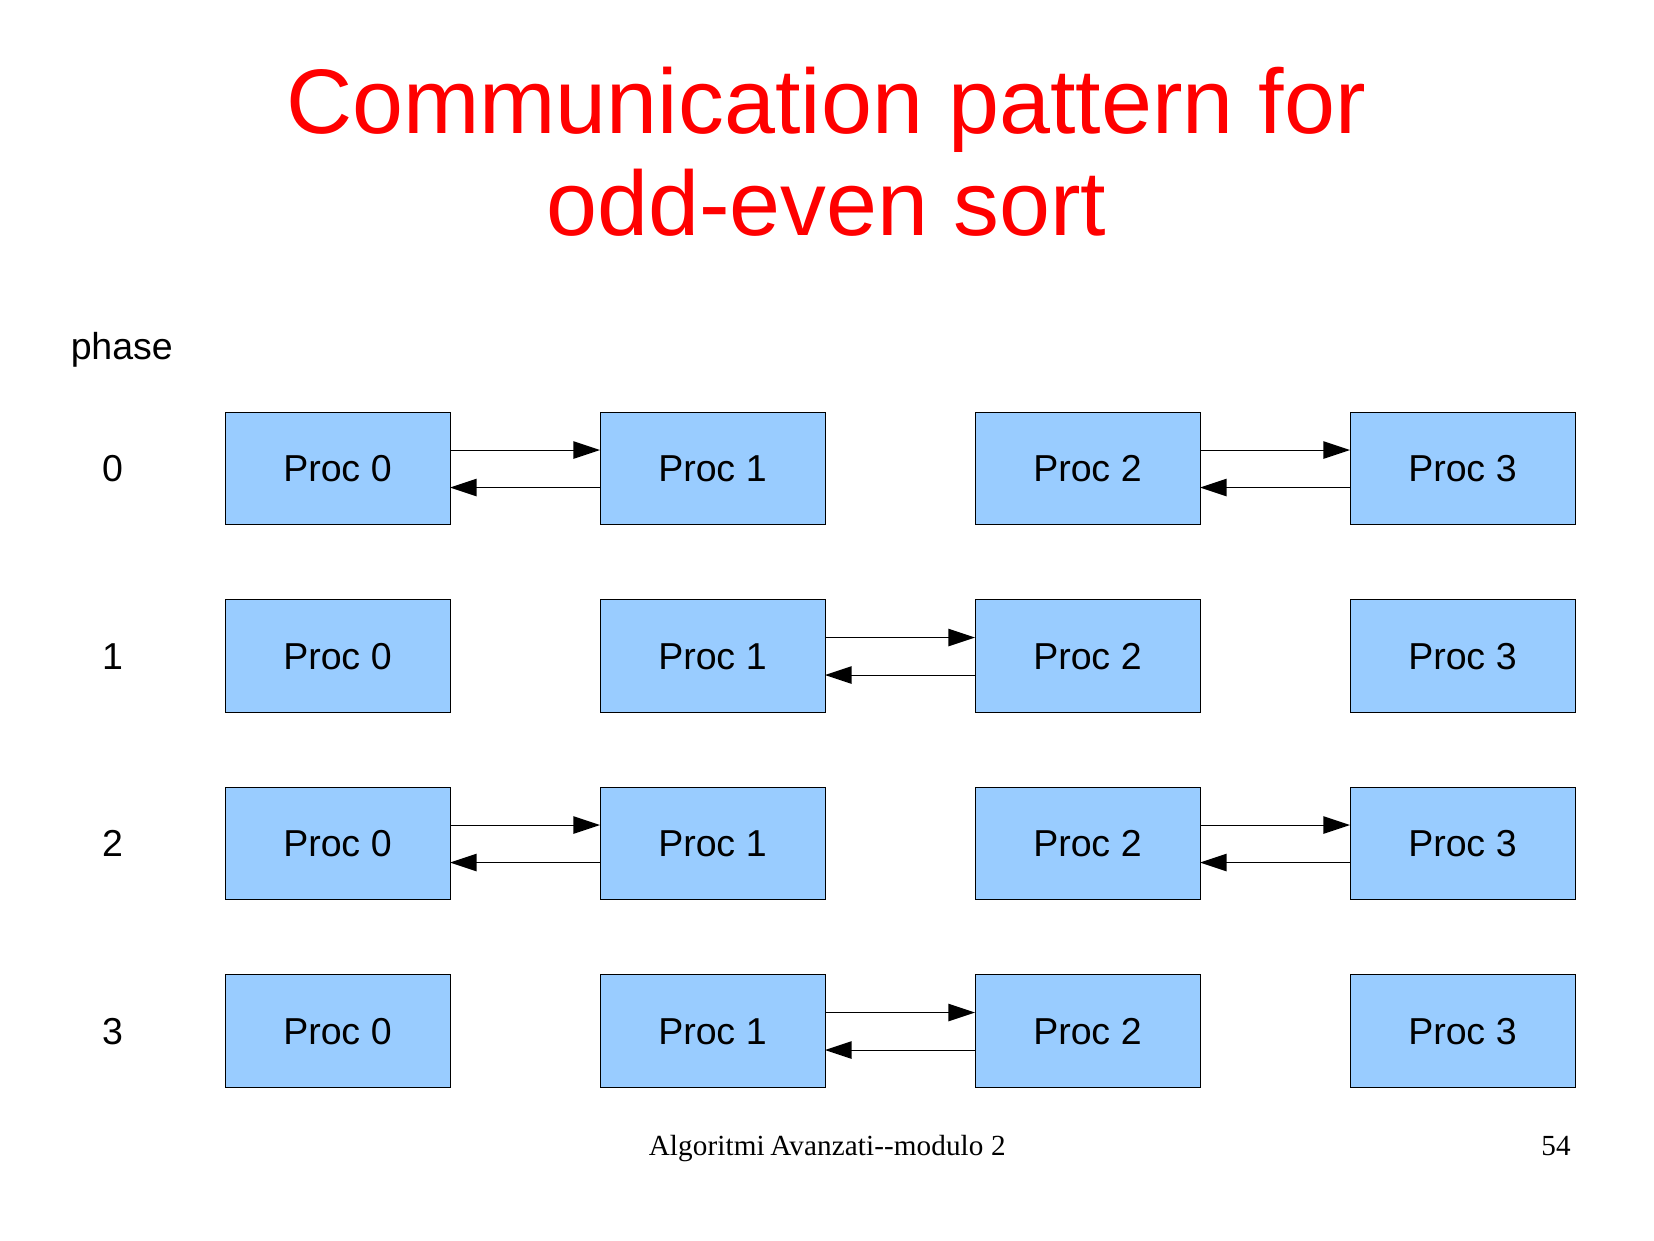

# Communication pattern for odd-even sort
phase
0
Proc 0
Proc 1
Proc 2
Proc 3
1
Proc 0
Proc 1
Proc 2
Proc 3
2
Proc 0
Proc 1
Proc 2
Proc 3
3
Proc 0
Proc 1
Proc 2
Proc 3
Algoritmi Avanzati--modulo 2
54